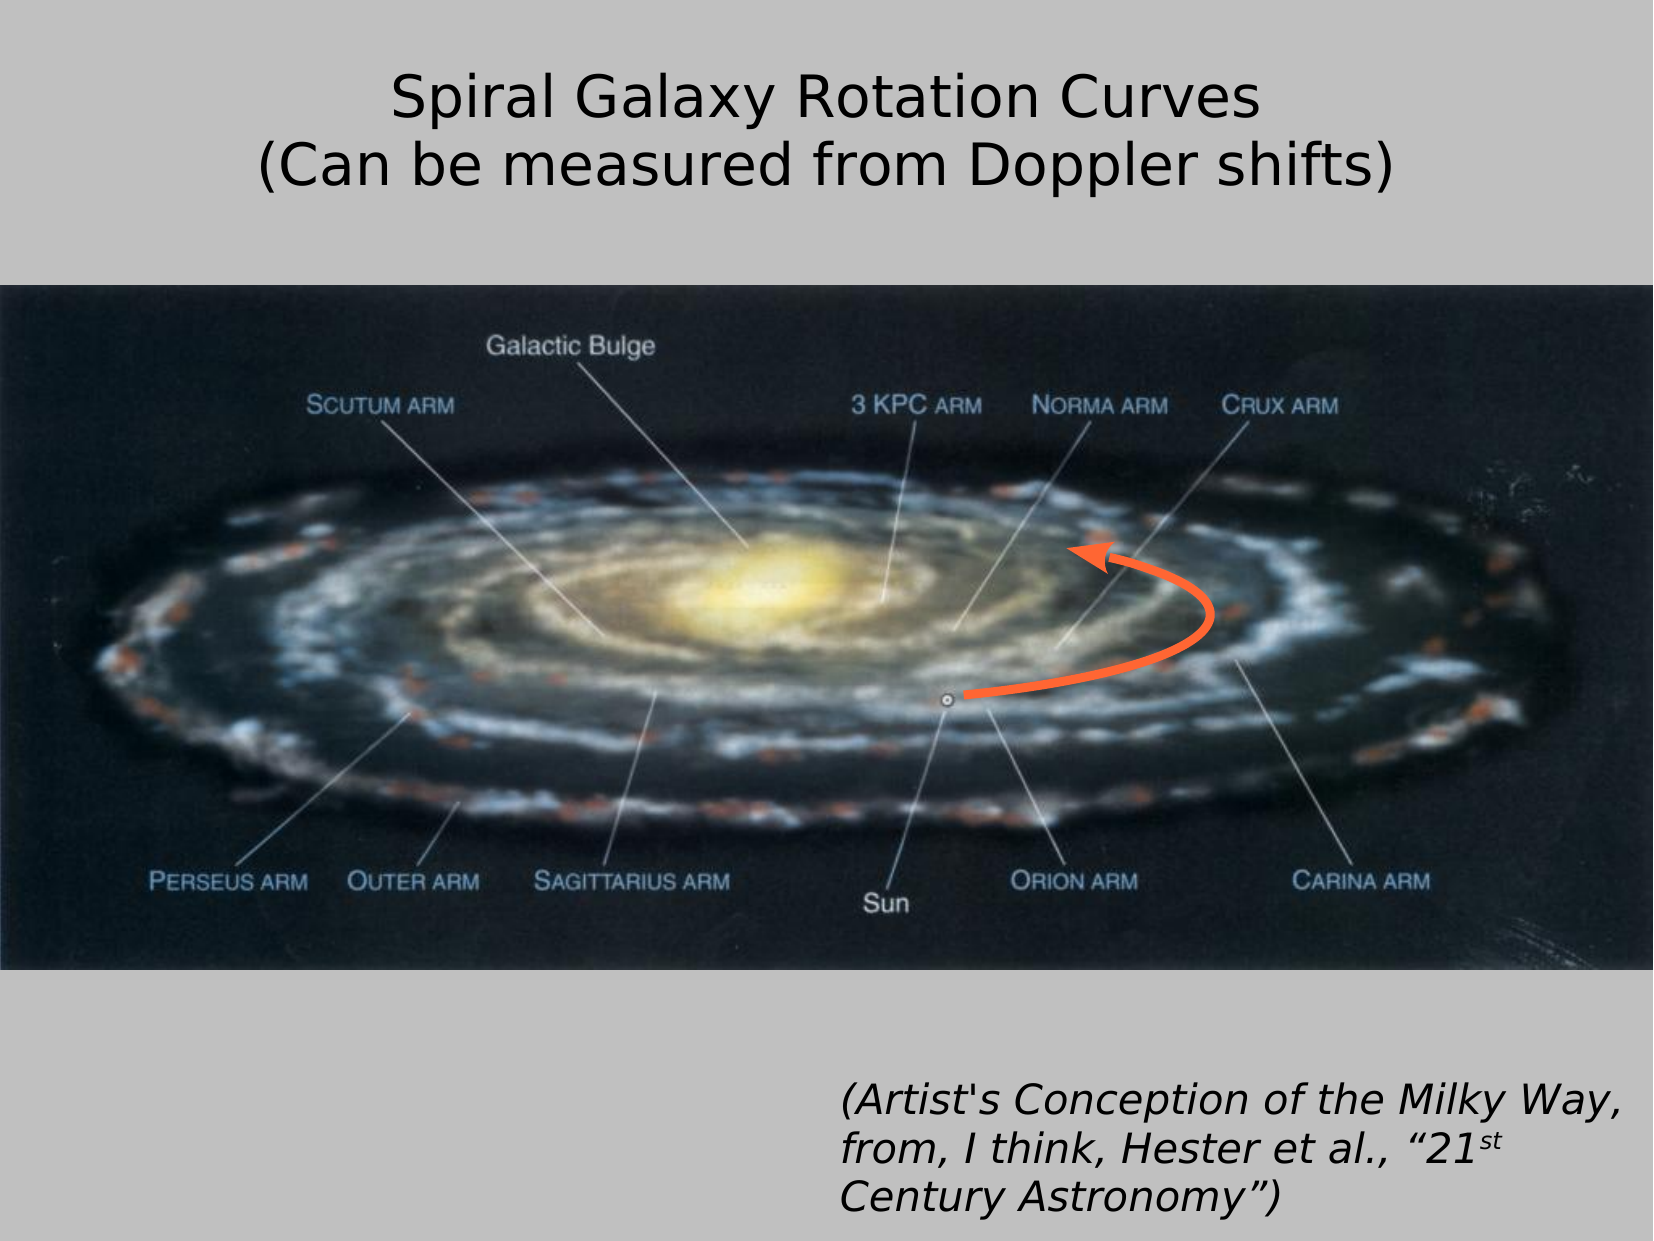

Spiral Galaxy Rotation Curves
(Can be measured from Doppler shifts)
(Artist's Conception of the Milky Way, from, I think, Hester et al., “21st Century Astronomy”)